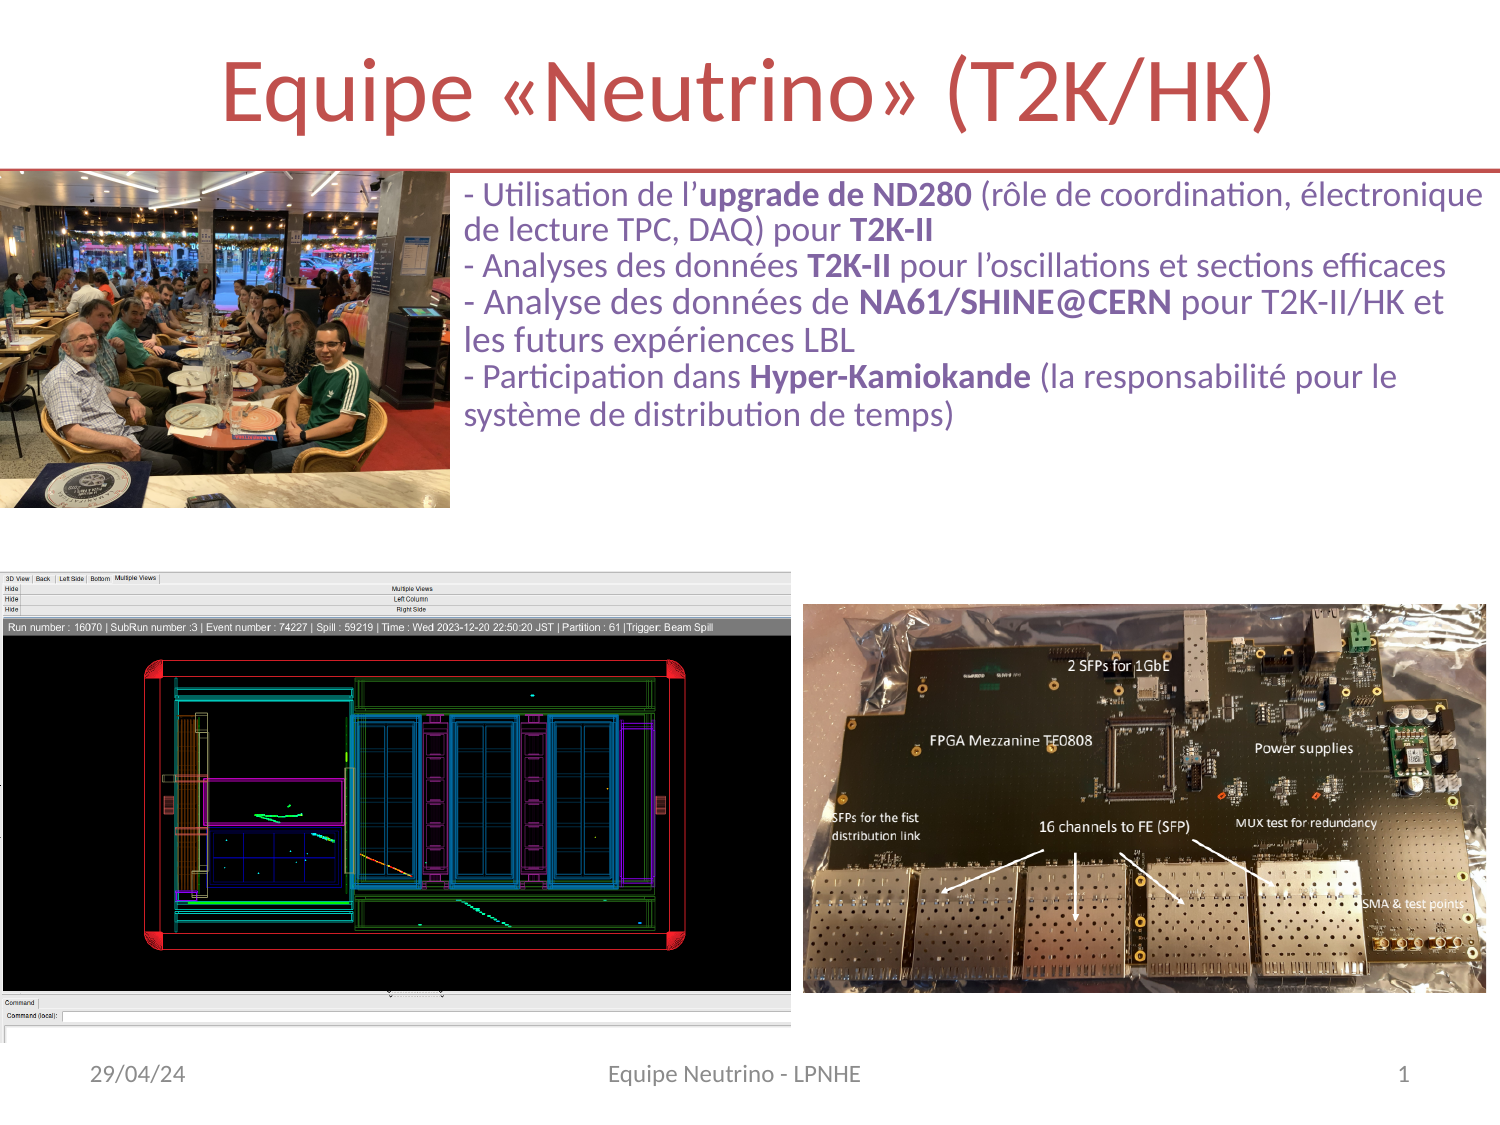

Equipe «Neutrino» (T2K/HK)
- Utilisation de l’upgrade de ND280 (rôle de coordination, électronique de lecture TPC, DAQ) pour T2K-II
- Analyses des données T2K-II pour l’oscillations et sections efficaces
- Analyse des données de NA61/SHINE@CERN pour T2K-II/HK et les futurs expériences LBL
- Participation dans Hyper-Kamiokande (la responsabilité pour le système de distribution de temps)
29/04/24
Equipe Neutrino - LPNHE